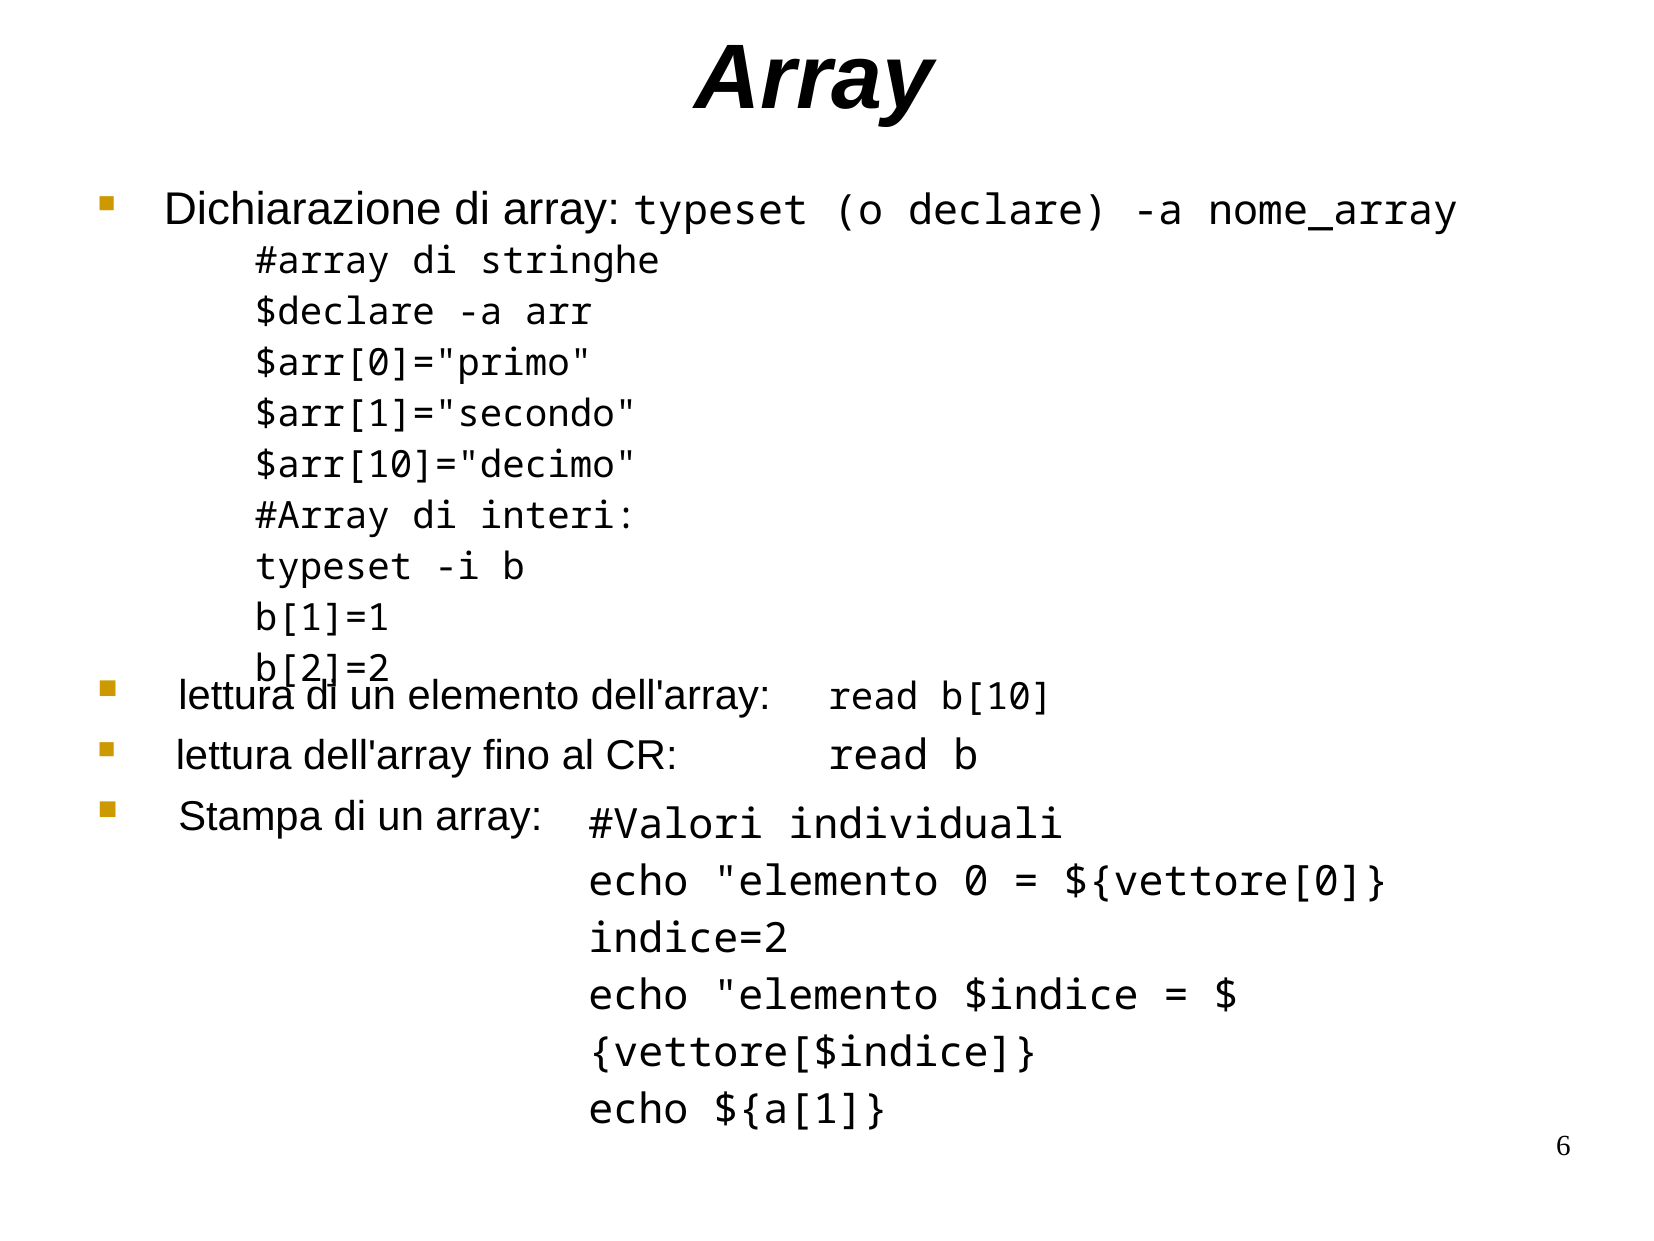

# Array
 Dichiarazione di array: typeset (o declare) -a nome_array
 lettura di un elemento dell'array: 	read b[10]
 lettura dell'array fino al CR:	 		read b
 Stampa di un array:
#array di stringhe
$declare -a arr
$arr[0]="primo"
$arr[1]="secondo"
$arr[10]="decimo"
#Array di interi:
typeset -i b
b[1]=1
b[2]=2
#Valori individuali
echo "elemento 0 = ${vettore[0]}
indice=2
echo "elemento $indice = ${vettore[$indice]}
echo ${a[1]}
6